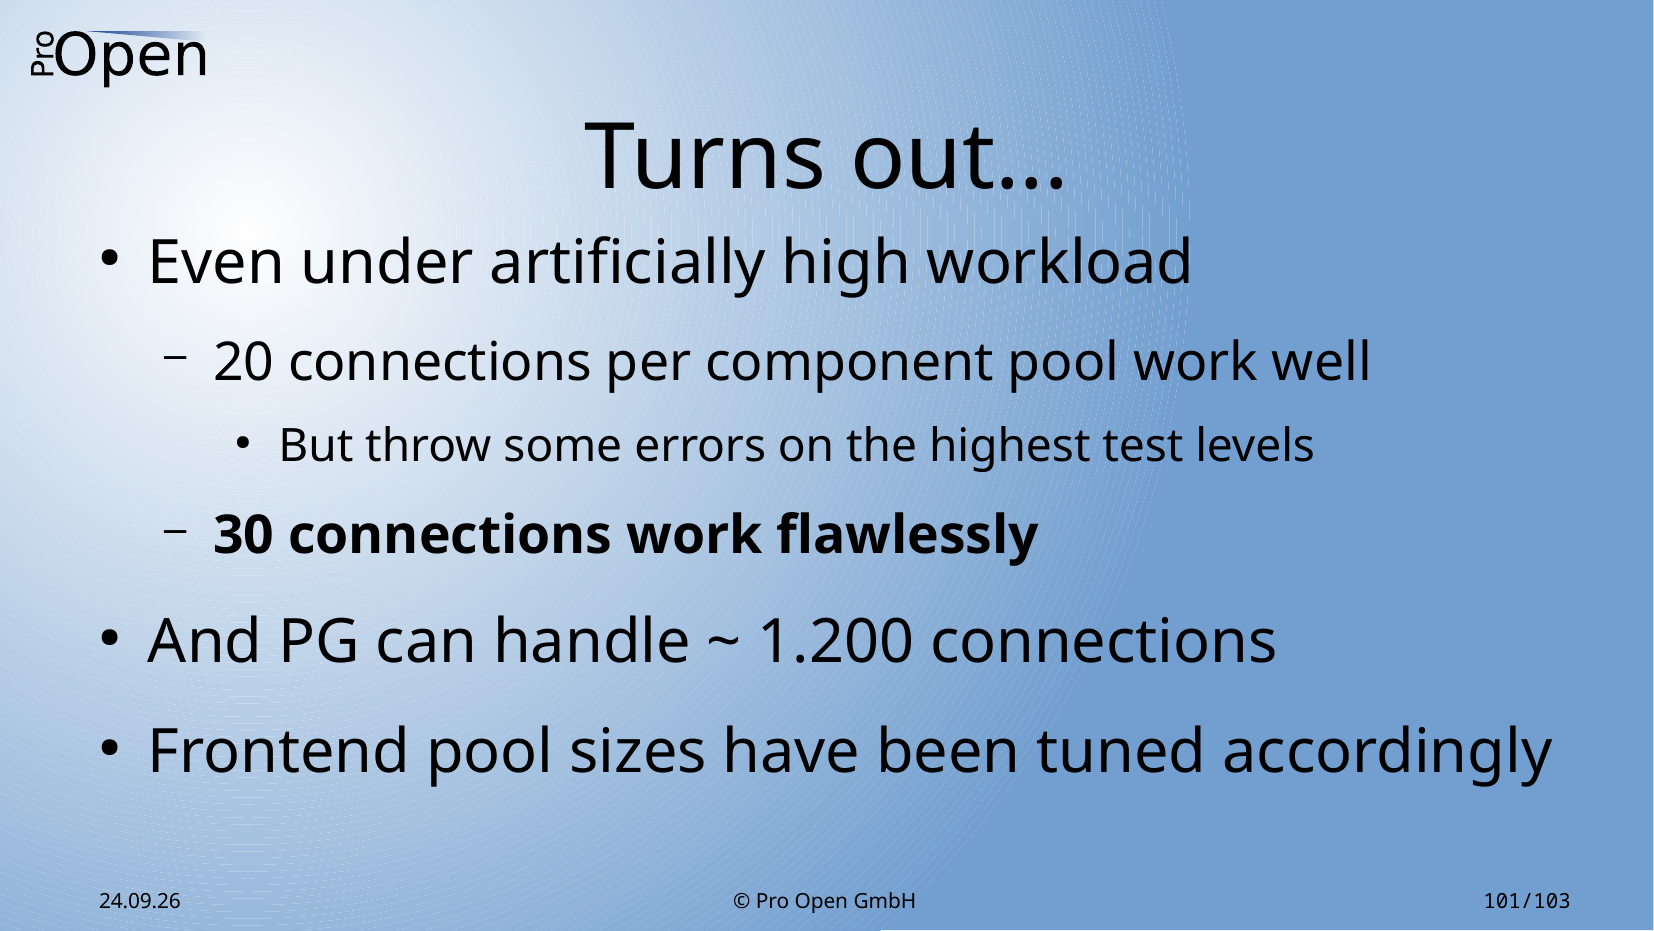

# Turns out...
Even under artificially high workload
20 connections per component pool work well
But throw some errors on the highest test levels
30 connections work flawlessly
And PG can handle ~ 1.200 connections
Frontend pool sizes have been tuned accordingly
© Pro Open GmbH
101